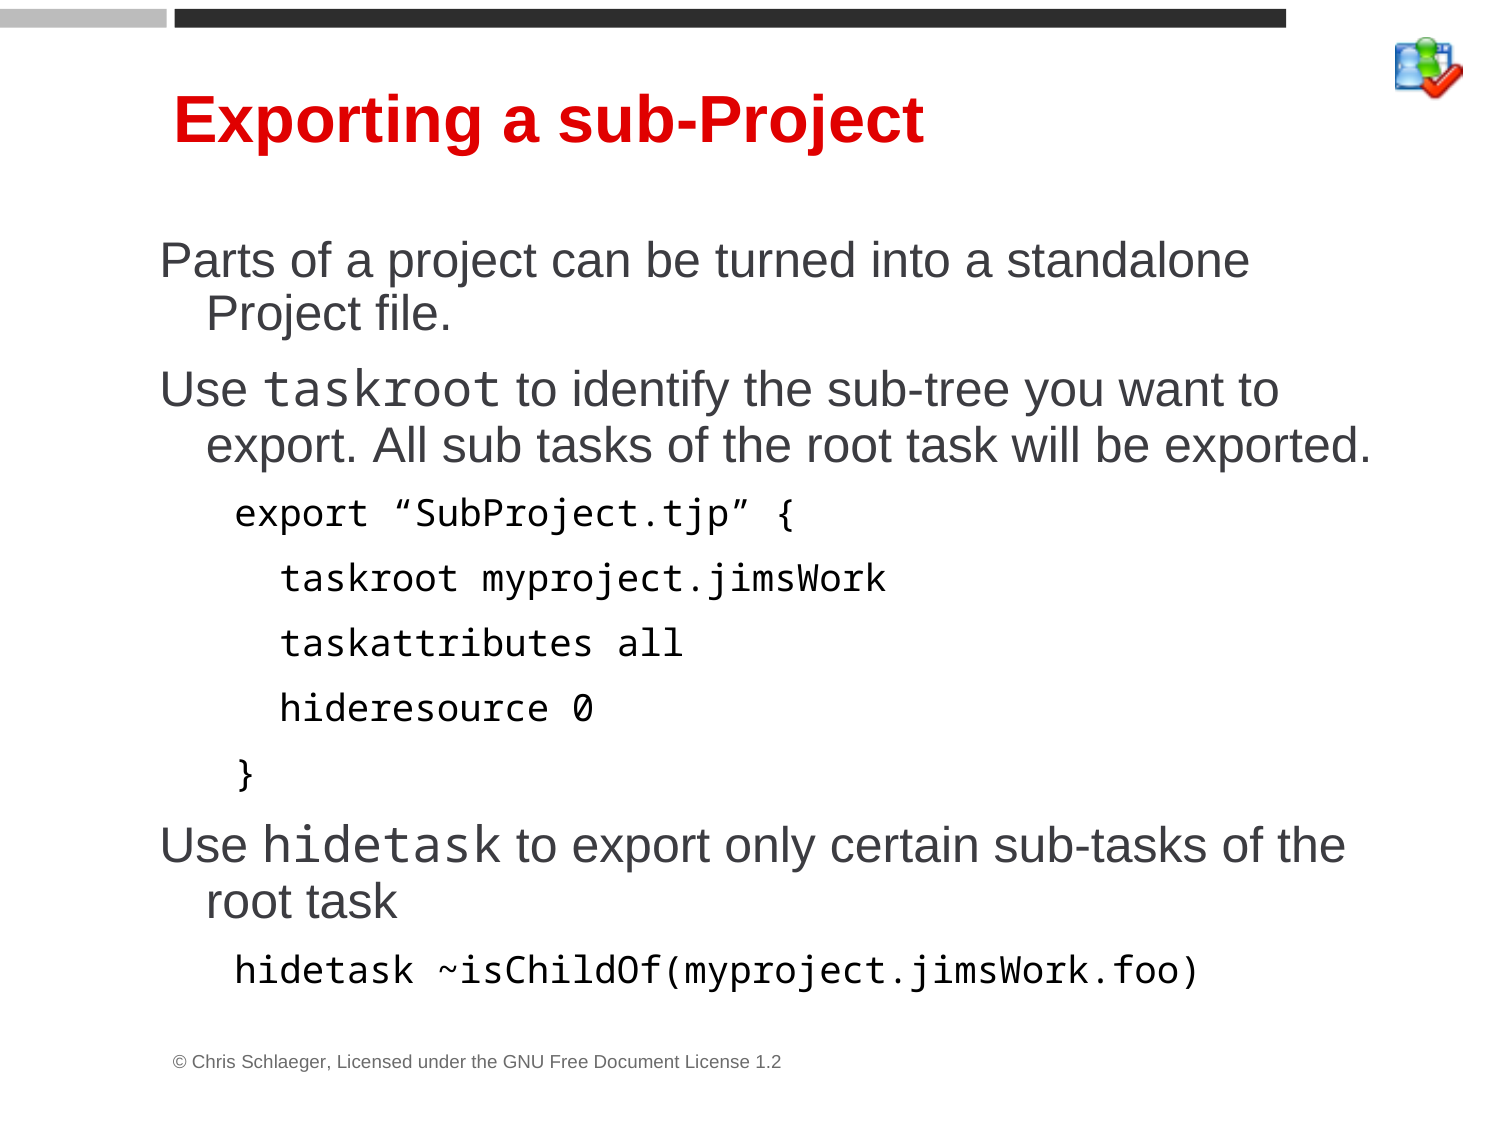

# Exporting a sub-Project
Parts of a project can be turned into a standalone Project file.
Use taskroot to identify the sub-tree you want to export. All sub tasks of the root task will be exported.
export “SubProject.tjp” {
 taskroot myproject.jimsWork
 taskattributes all
 hideresource 0
}
Use hidetask to export only certain sub-tasks of the root task
hidetask ~isChildOf(myproject.jimsWork.foo)